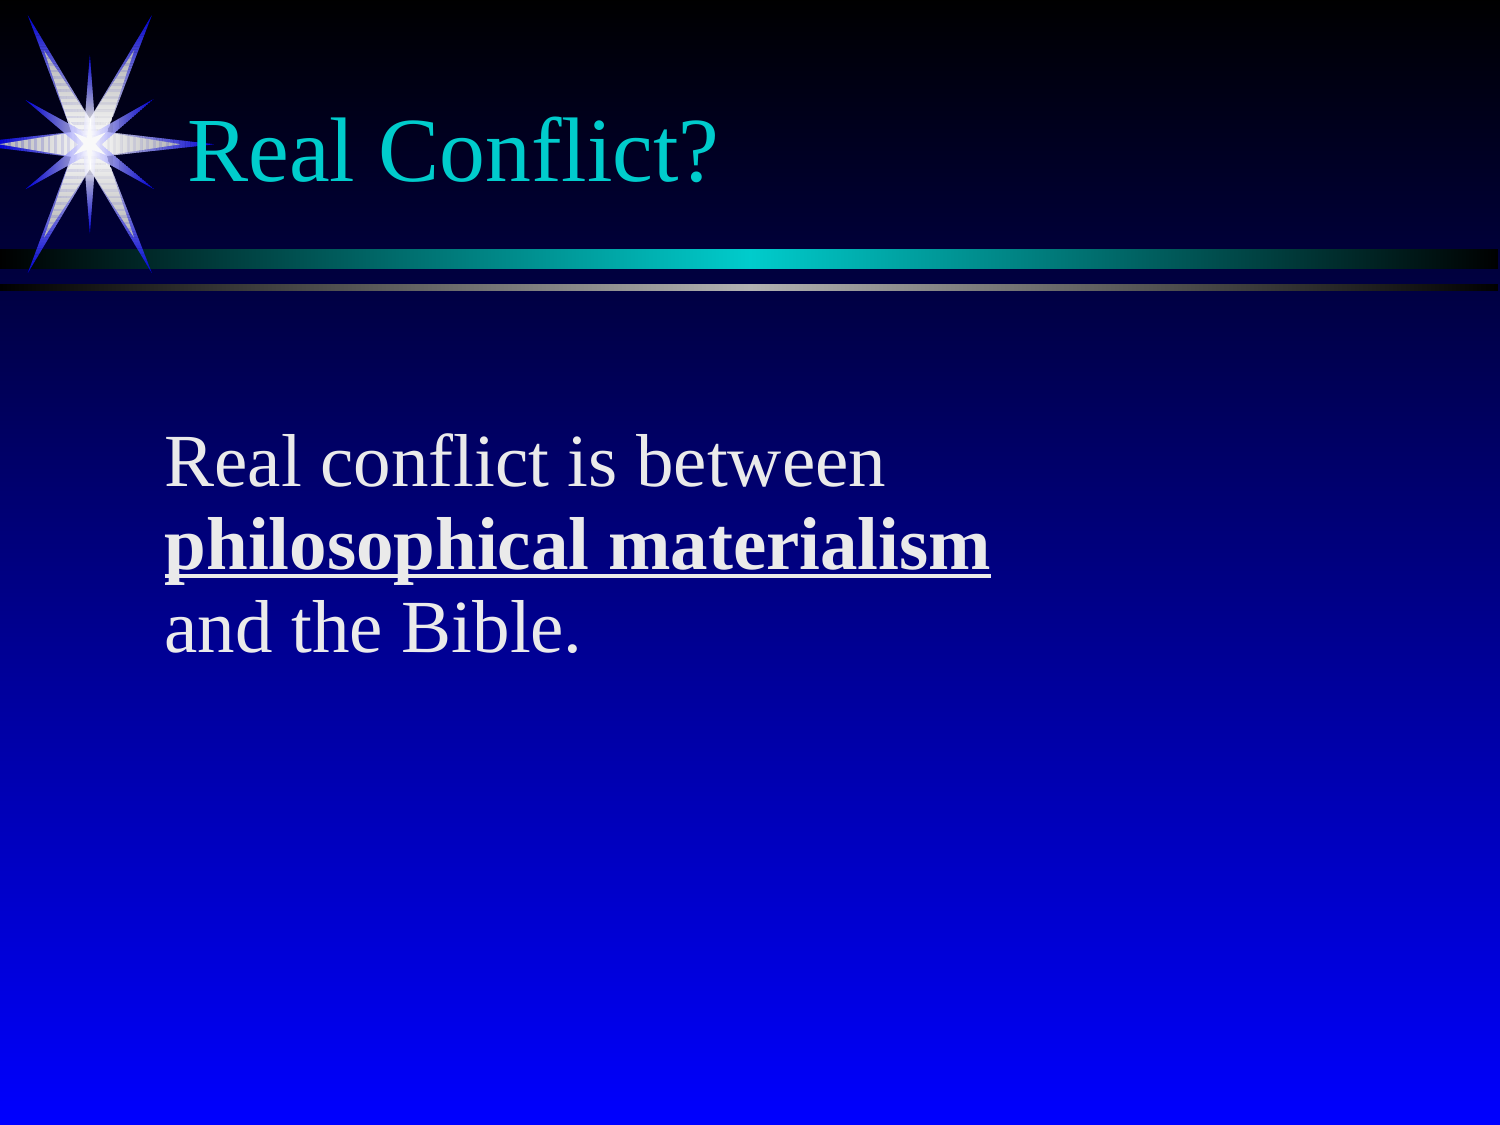

# Real Conflict?
Real conflict is between philosophical materialism and the Bible.